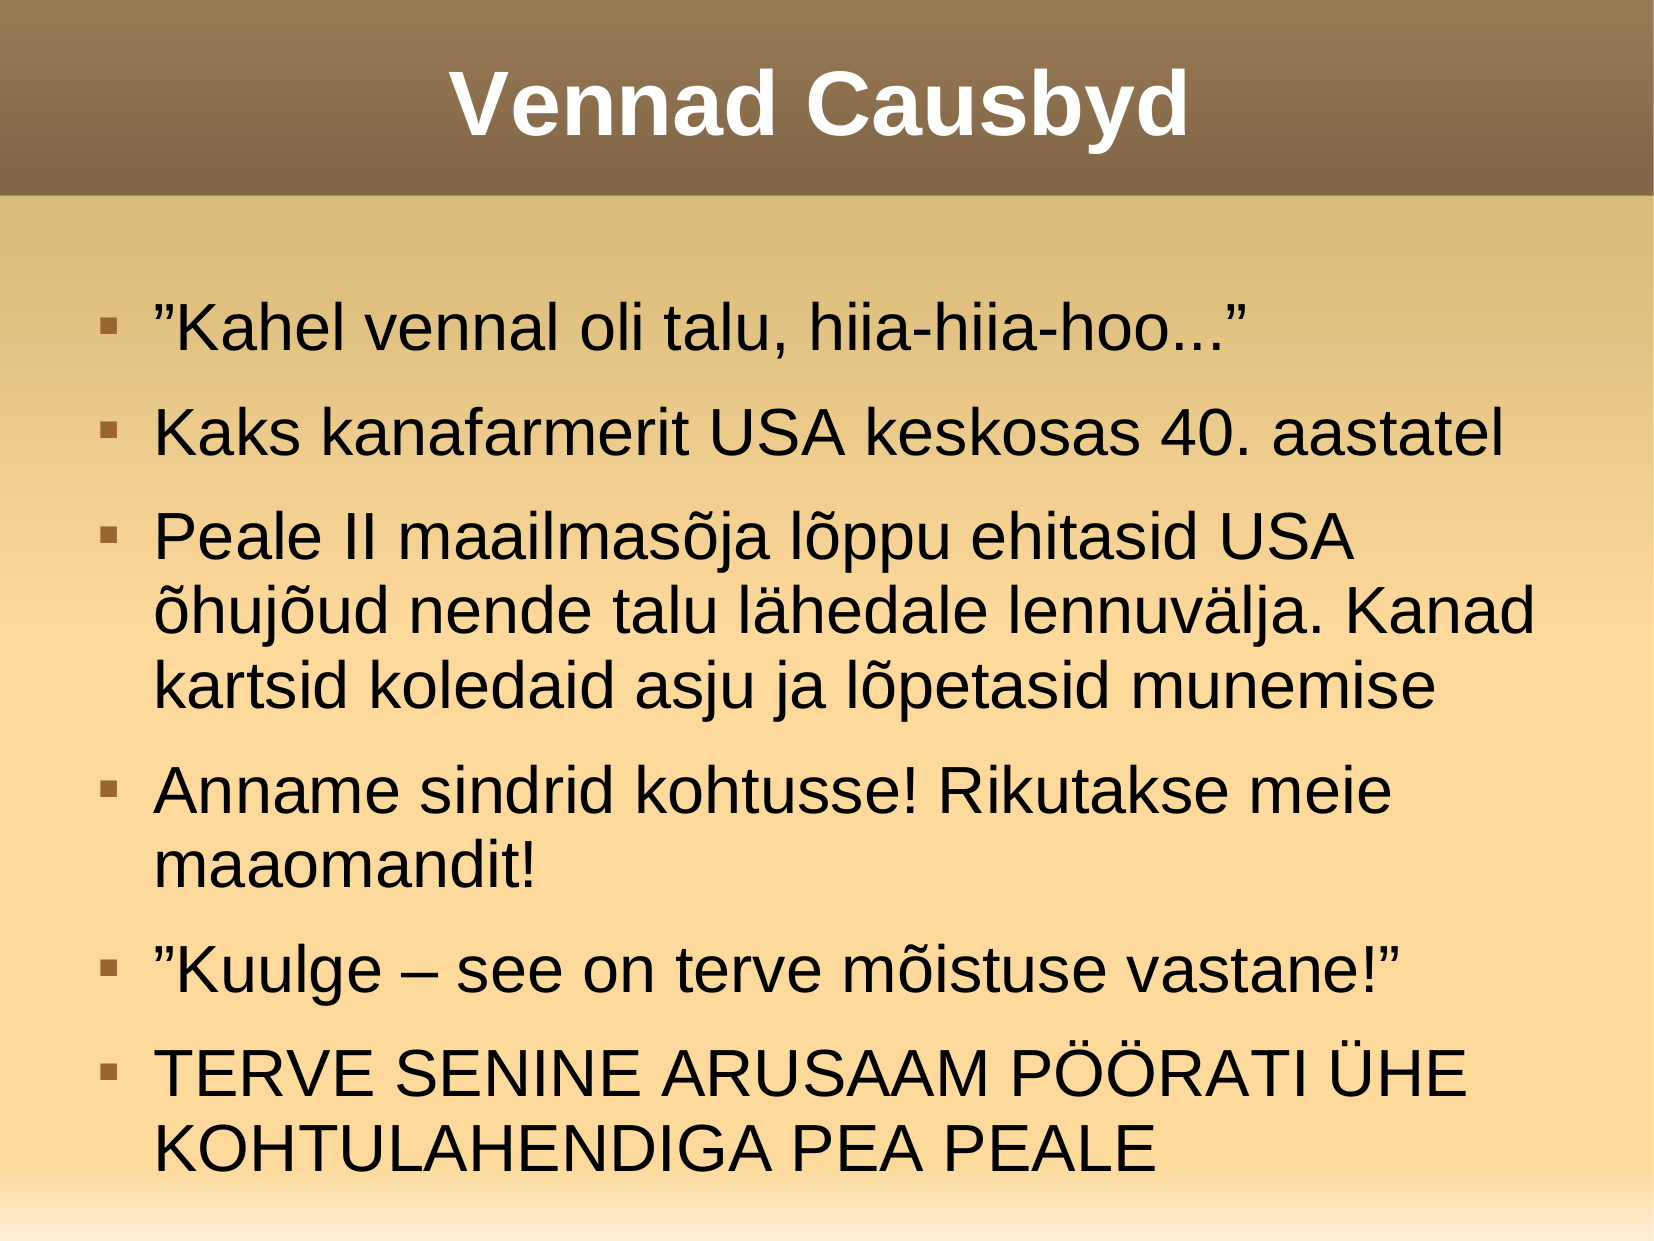

# Vennad Causbyd
”Kahel vennal oli talu, hiia-hiia-hoo...”
Kaks kanafarmerit USA keskosas 40. aastatel
Peale II maailmasõja lõppu ehitasid USA õhujõud nende talu lähedale lennuvälja. Kanad kartsid koledaid asju ja lõpetasid munemise
Anname sindrid kohtusse! Rikutakse meie maaomandit!
”Kuulge – see on terve mõistuse vastane!”
TERVE SENINE ARUSAAM PÖÖRATI ÜHE KOHTULAHENDIGA PEA PEALE